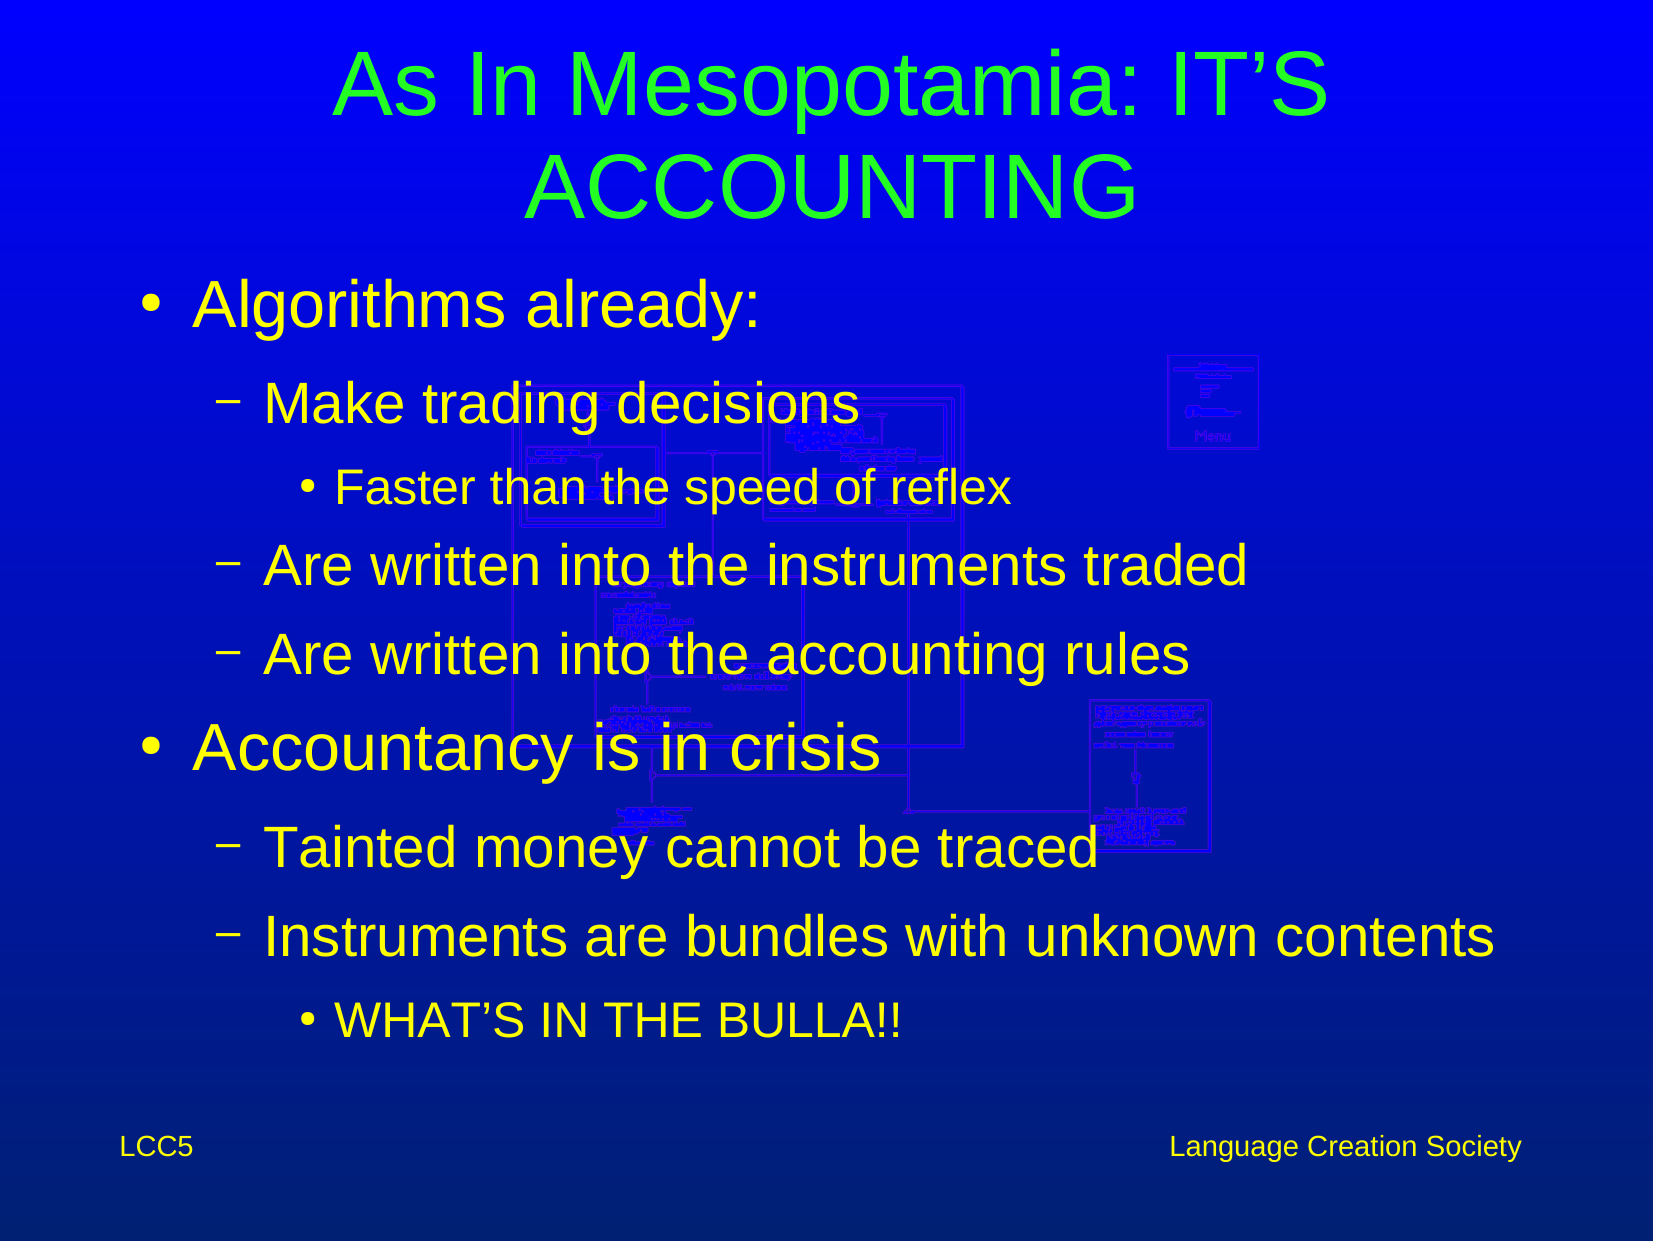

# As In Mesopotamia: IT’S ACCOUNTING
Algorithms already:
Make trading decisions
Faster than the speed of reflex
Are written into the instruments traded
Are written into the accounting rules
Accountancy is in crisis
Tainted money cannot be traced
Instruments are bundles with unknown contents
WHAT’S IN THE BULLA!!